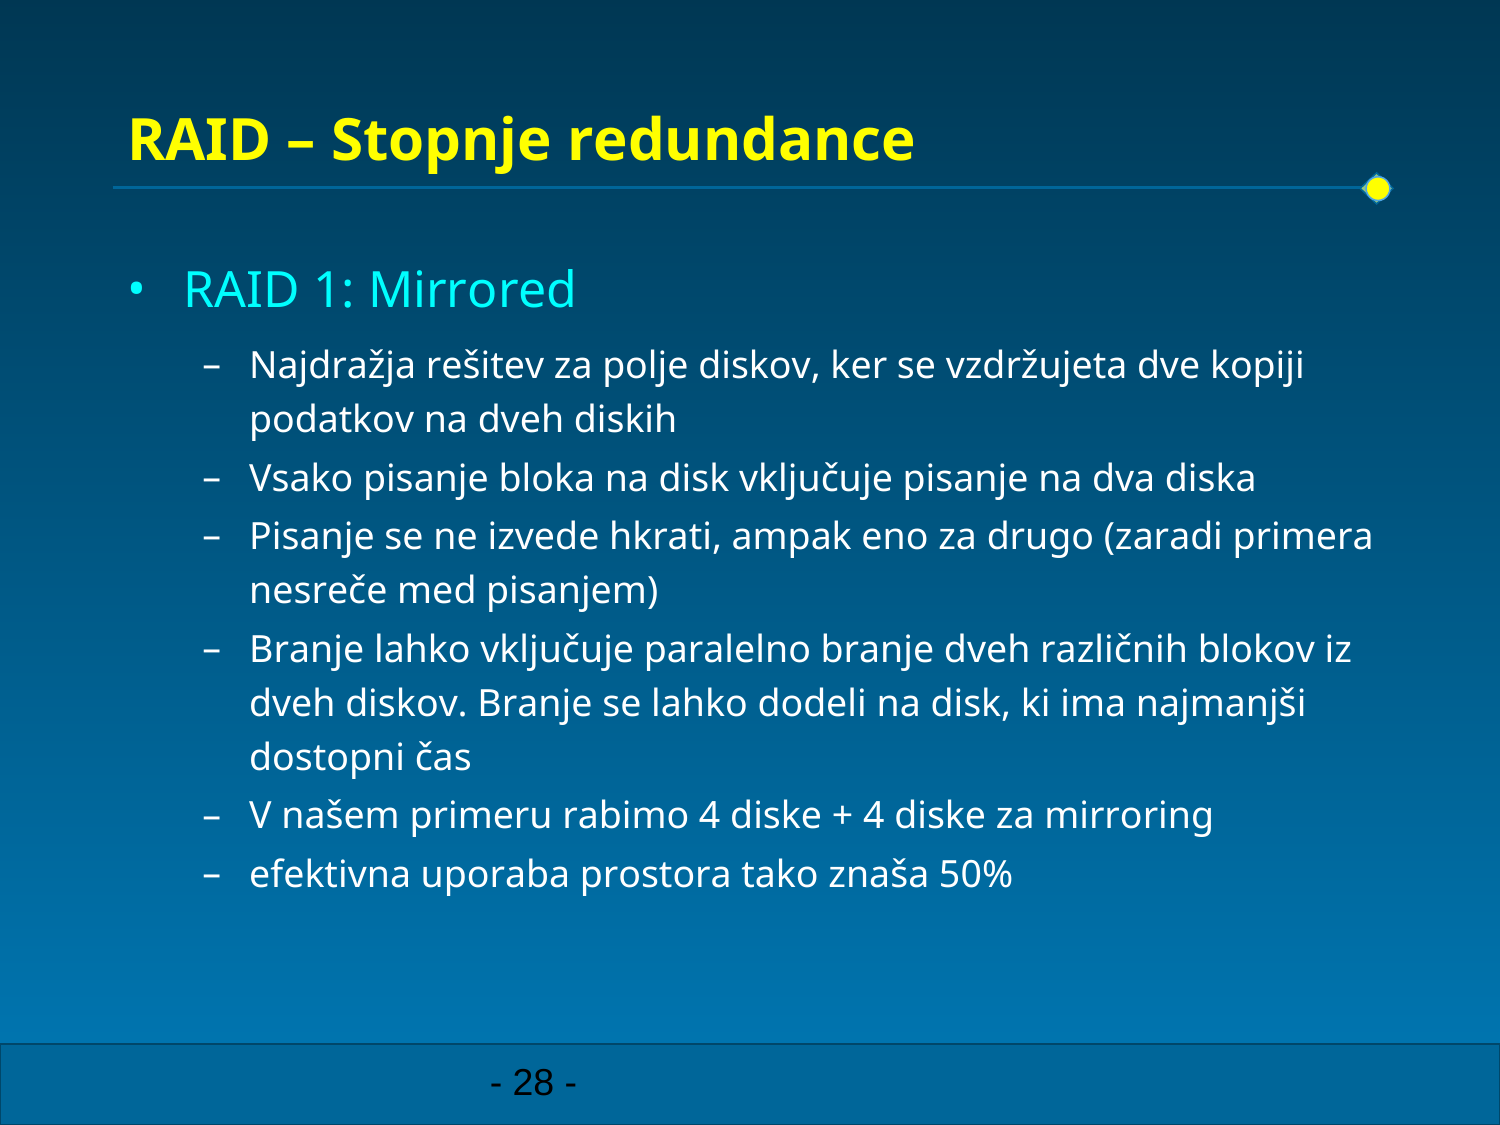

# RAID – Stopnje redundance
RAID 1: Mirrored
Najdražja rešitev za polje diskov, ker se vzdržujeta dve kopiji podatkov na dveh diskih
Vsako pisanje bloka na disk vključuje pisanje na dva diska
Pisanje se ne izvede hkrati, ampak eno za drugo (zaradi primera nesreče med pisanjem)
Branje lahko vključuje paralelno branje dveh različnih blokov iz dveh diskov. Branje se lahko dodeli na disk, ki ima najmanjši dostopni čas
V našem primeru rabimo 4 diske + 4 diske za mirroring
efektivna uporaba prostora tako znaša 50%